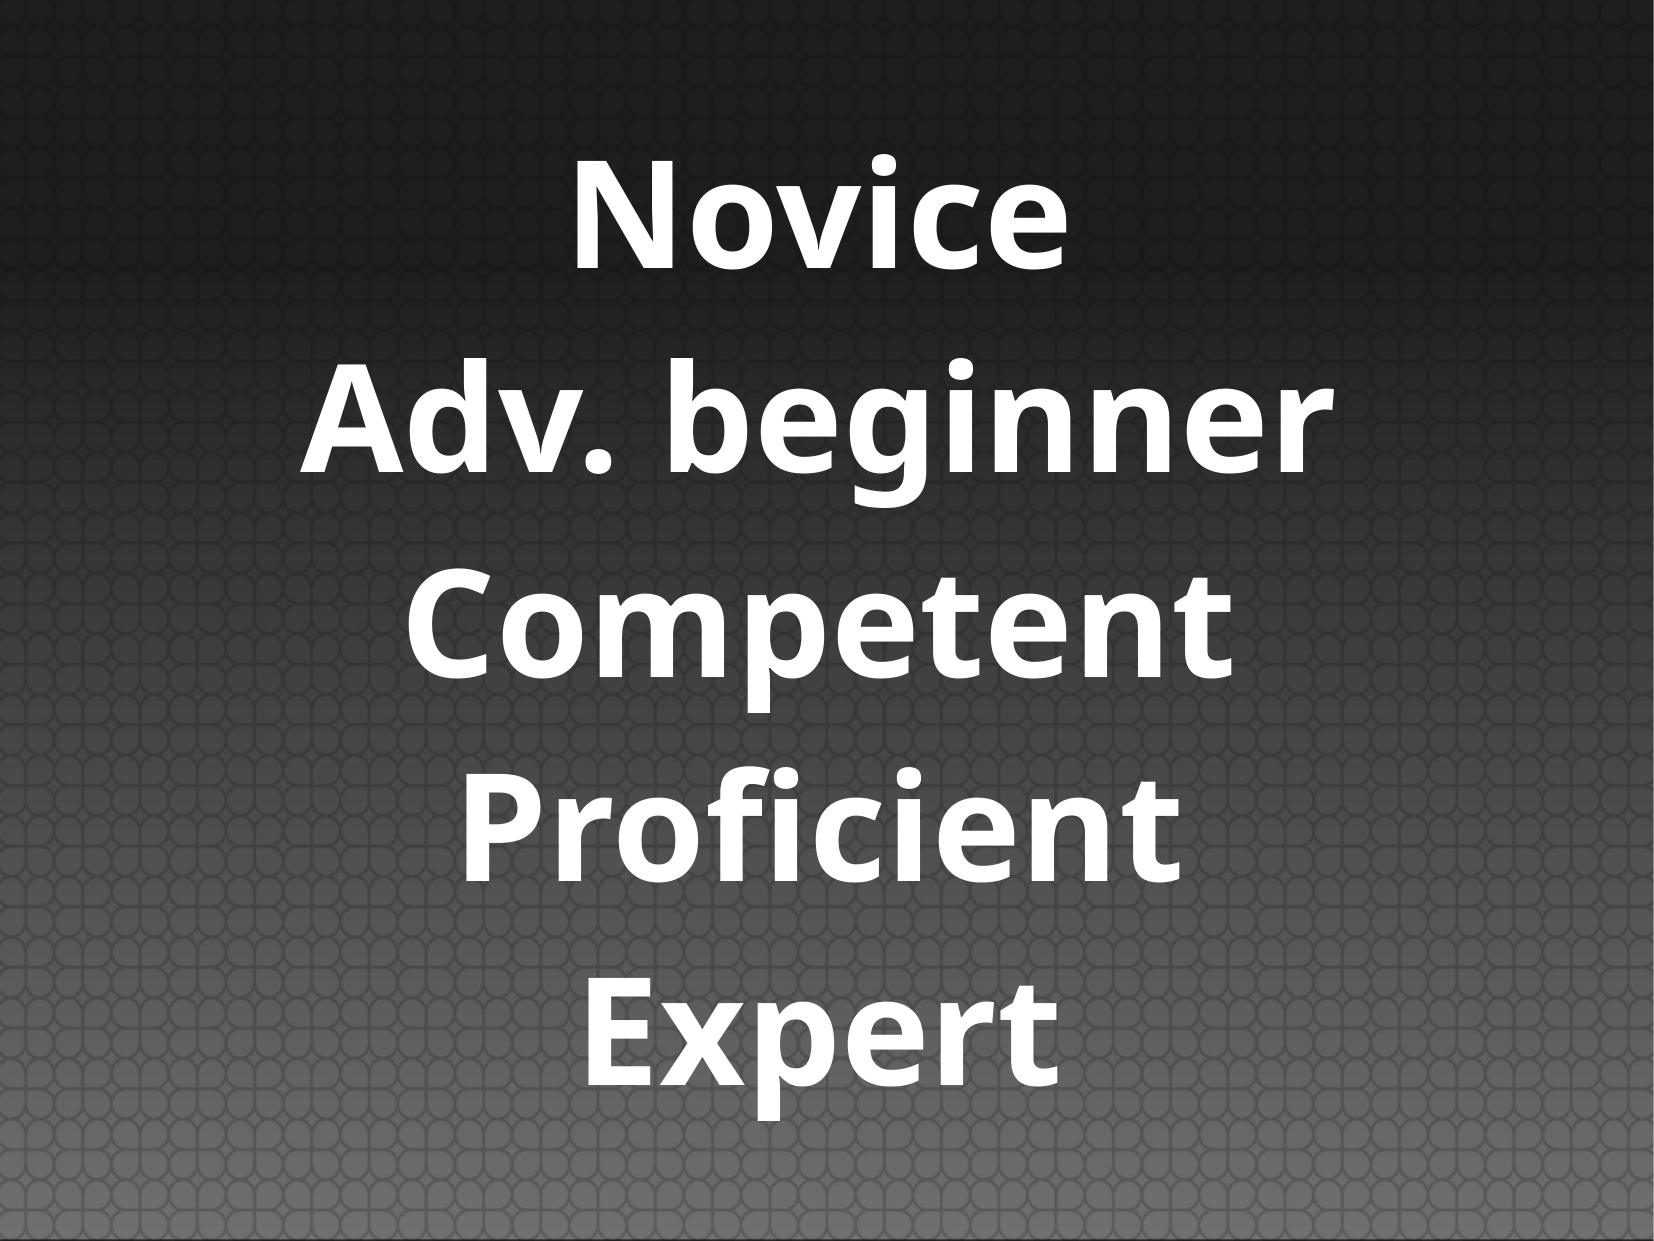

# Novice Adv. beginner Competent Proficient Expert